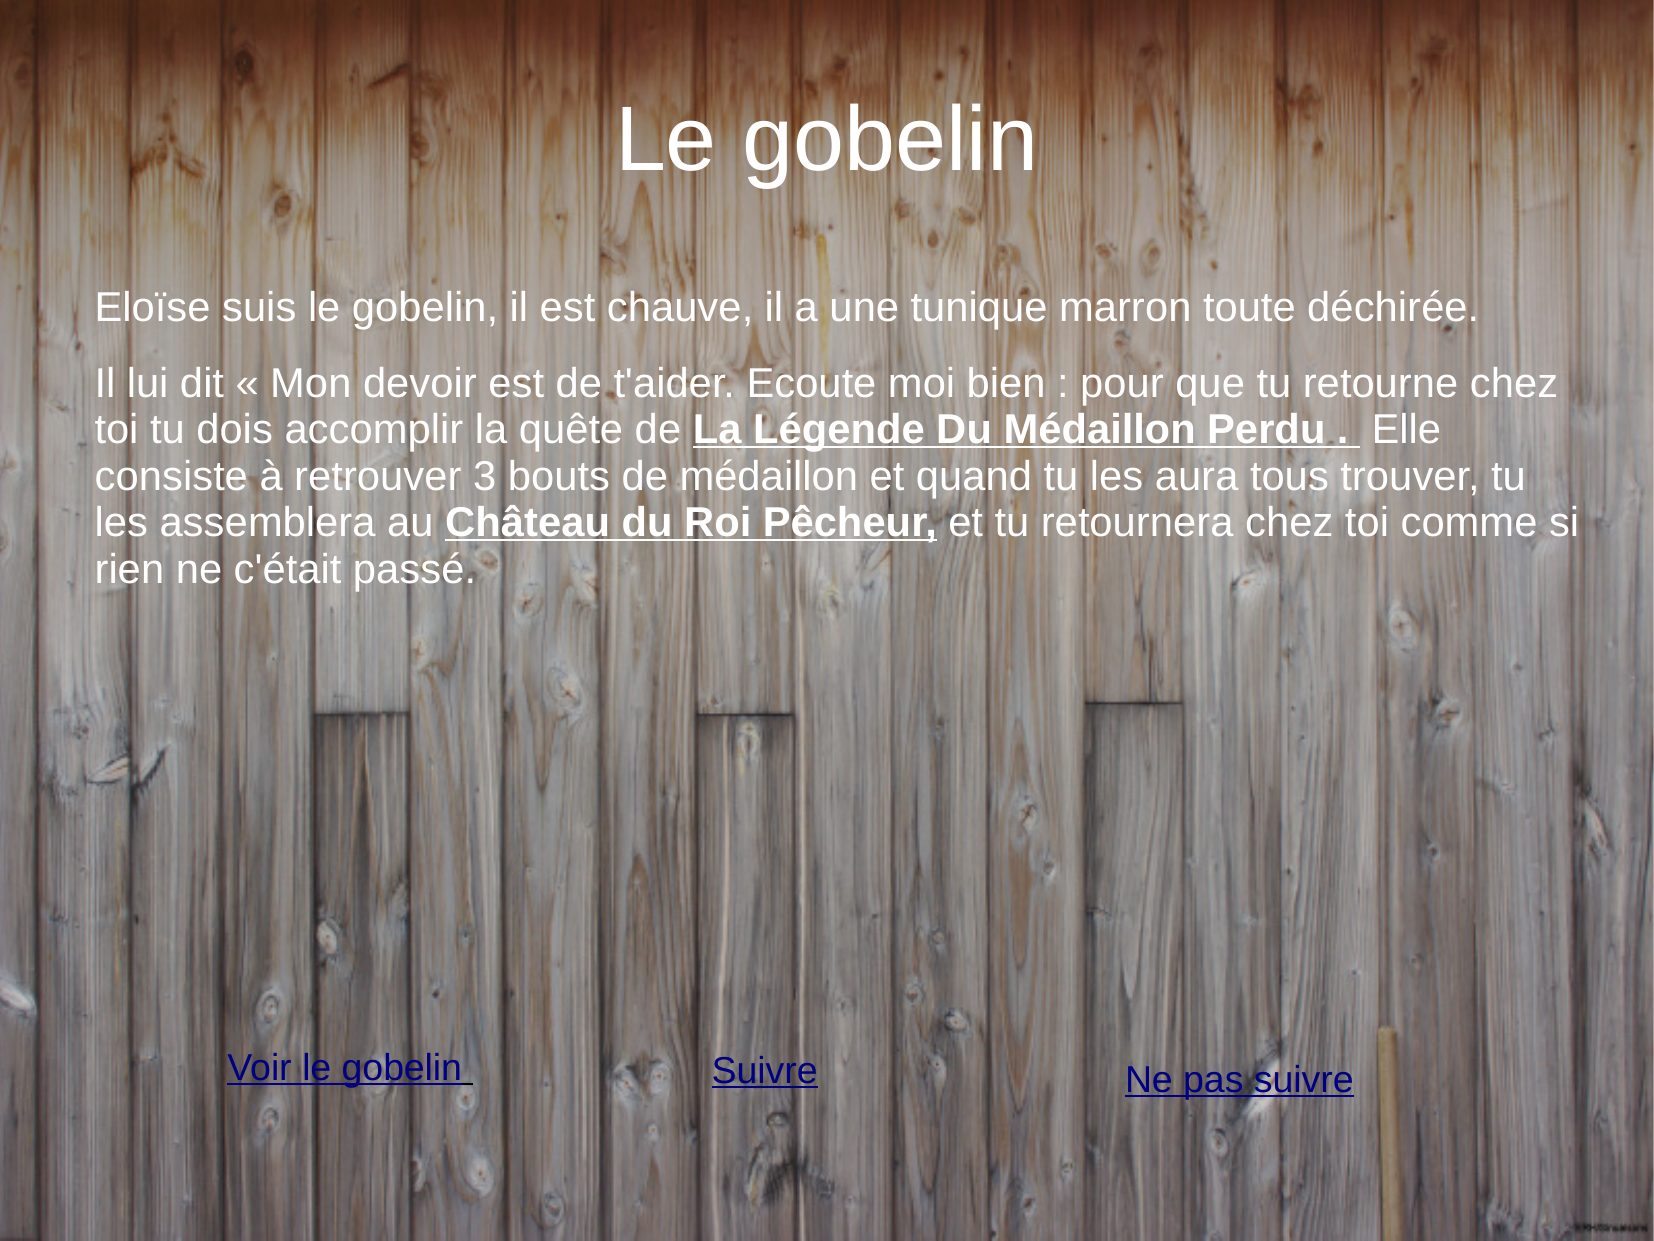

# Le gobelin
Eloïse suis le gobelin, il est chauve, il a une tunique marron toute déchirée.
Il lui dit « Mon devoir est de t'aider. Ecoute moi bien : pour que tu retourne chez toi tu dois accomplir la quête de La Légende Du Médaillon Perdu . Elle consiste à retrouver 3 bouts de médaillon et quand tu les aura tous trouver, tu les assemblera au Château du Roi Pêcheur, et tu retournera chez toi comme si rien ne c'était passé.
Voir le gobelin
Suivre
Ne pas suivre